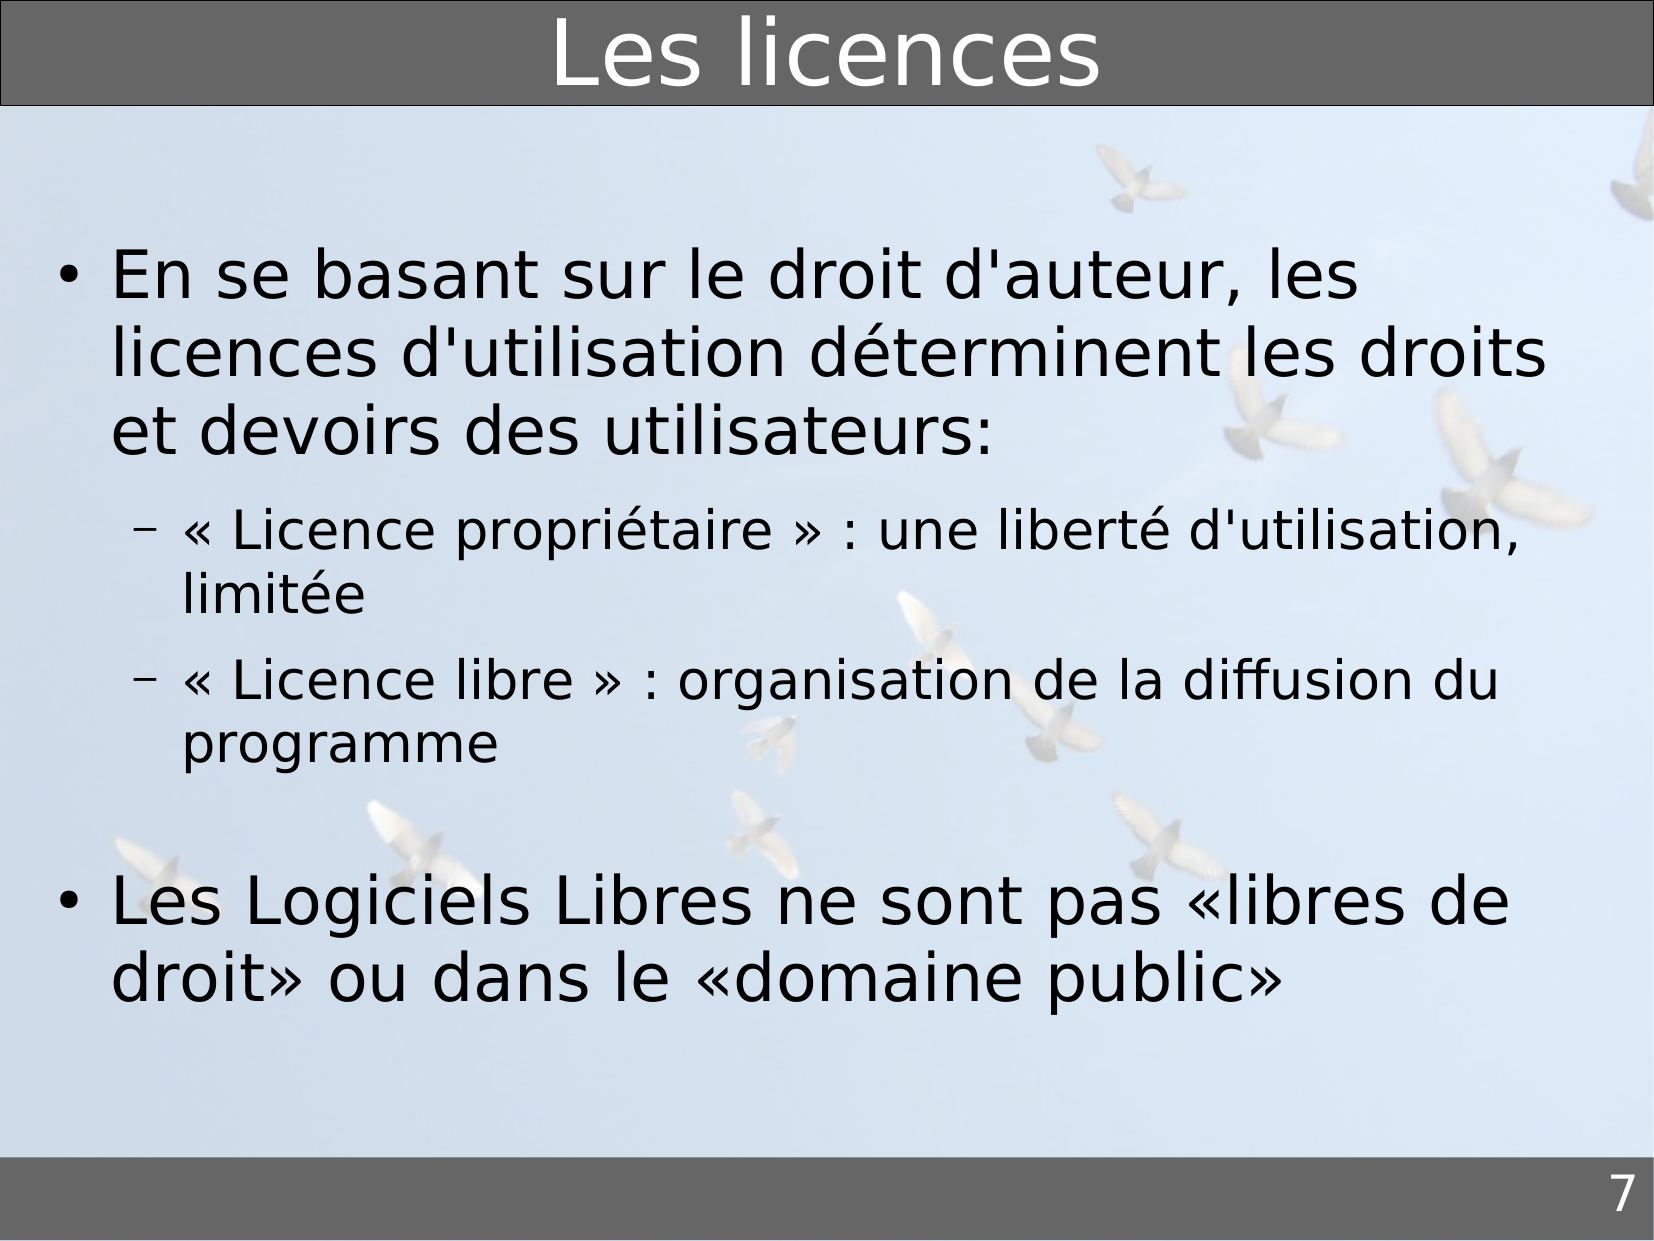

# Les licences
En se basant sur le droit d'auteur, les licences d'utilisation déterminent les droits et devoirs des utilisateurs:
« Licence propriétaire » : une liberté d'utilisation, limitée
« Licence libre » : organisation de la diffusion du programme
Les Logiciels Libres ne sont pas «libres de droit» ou dans le «domaine public»